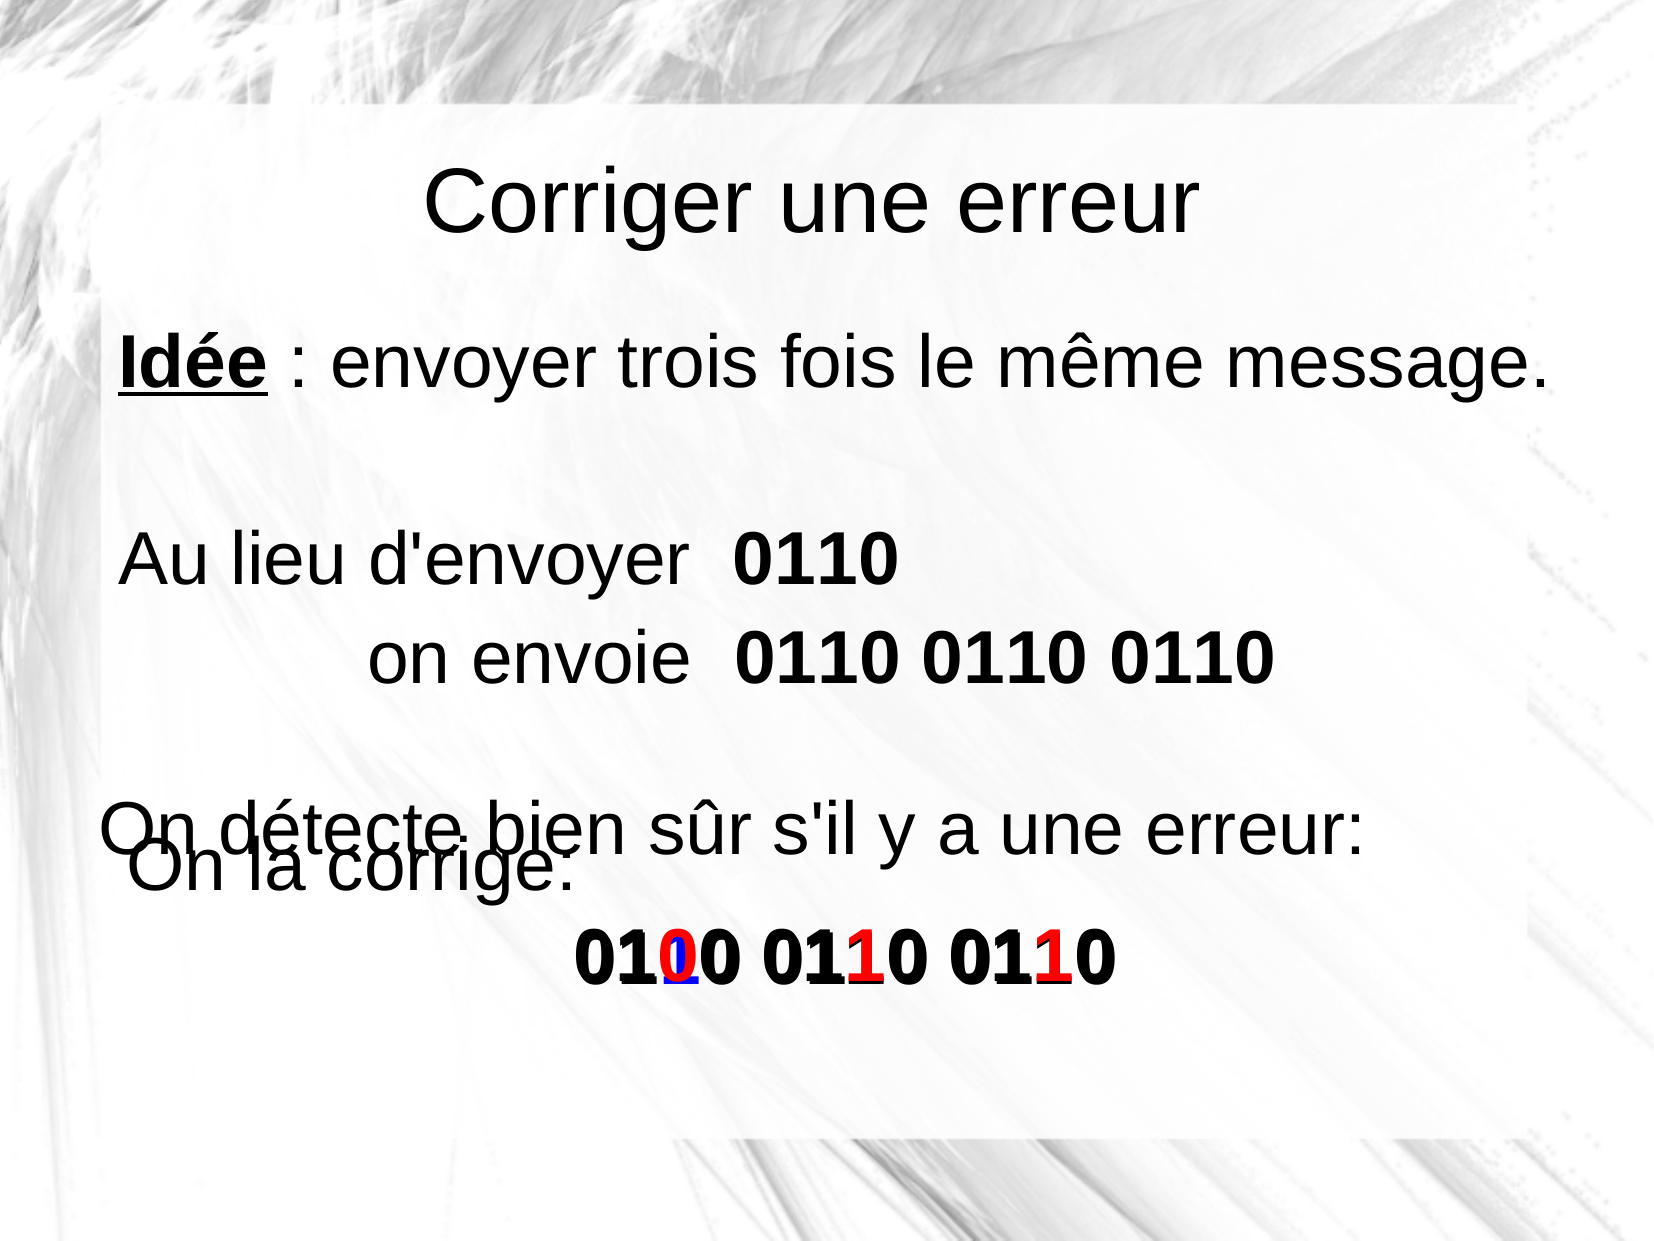

# Corriger une erreur
Idée : envoyer trois fois le même message.
Au lieu d'envoyer 0110
 on envoie 0110 0110 0110
On détecte bien sûr s'il y a une erreur:
On la corrige:
0110 0110 0110
0100 0110 0110